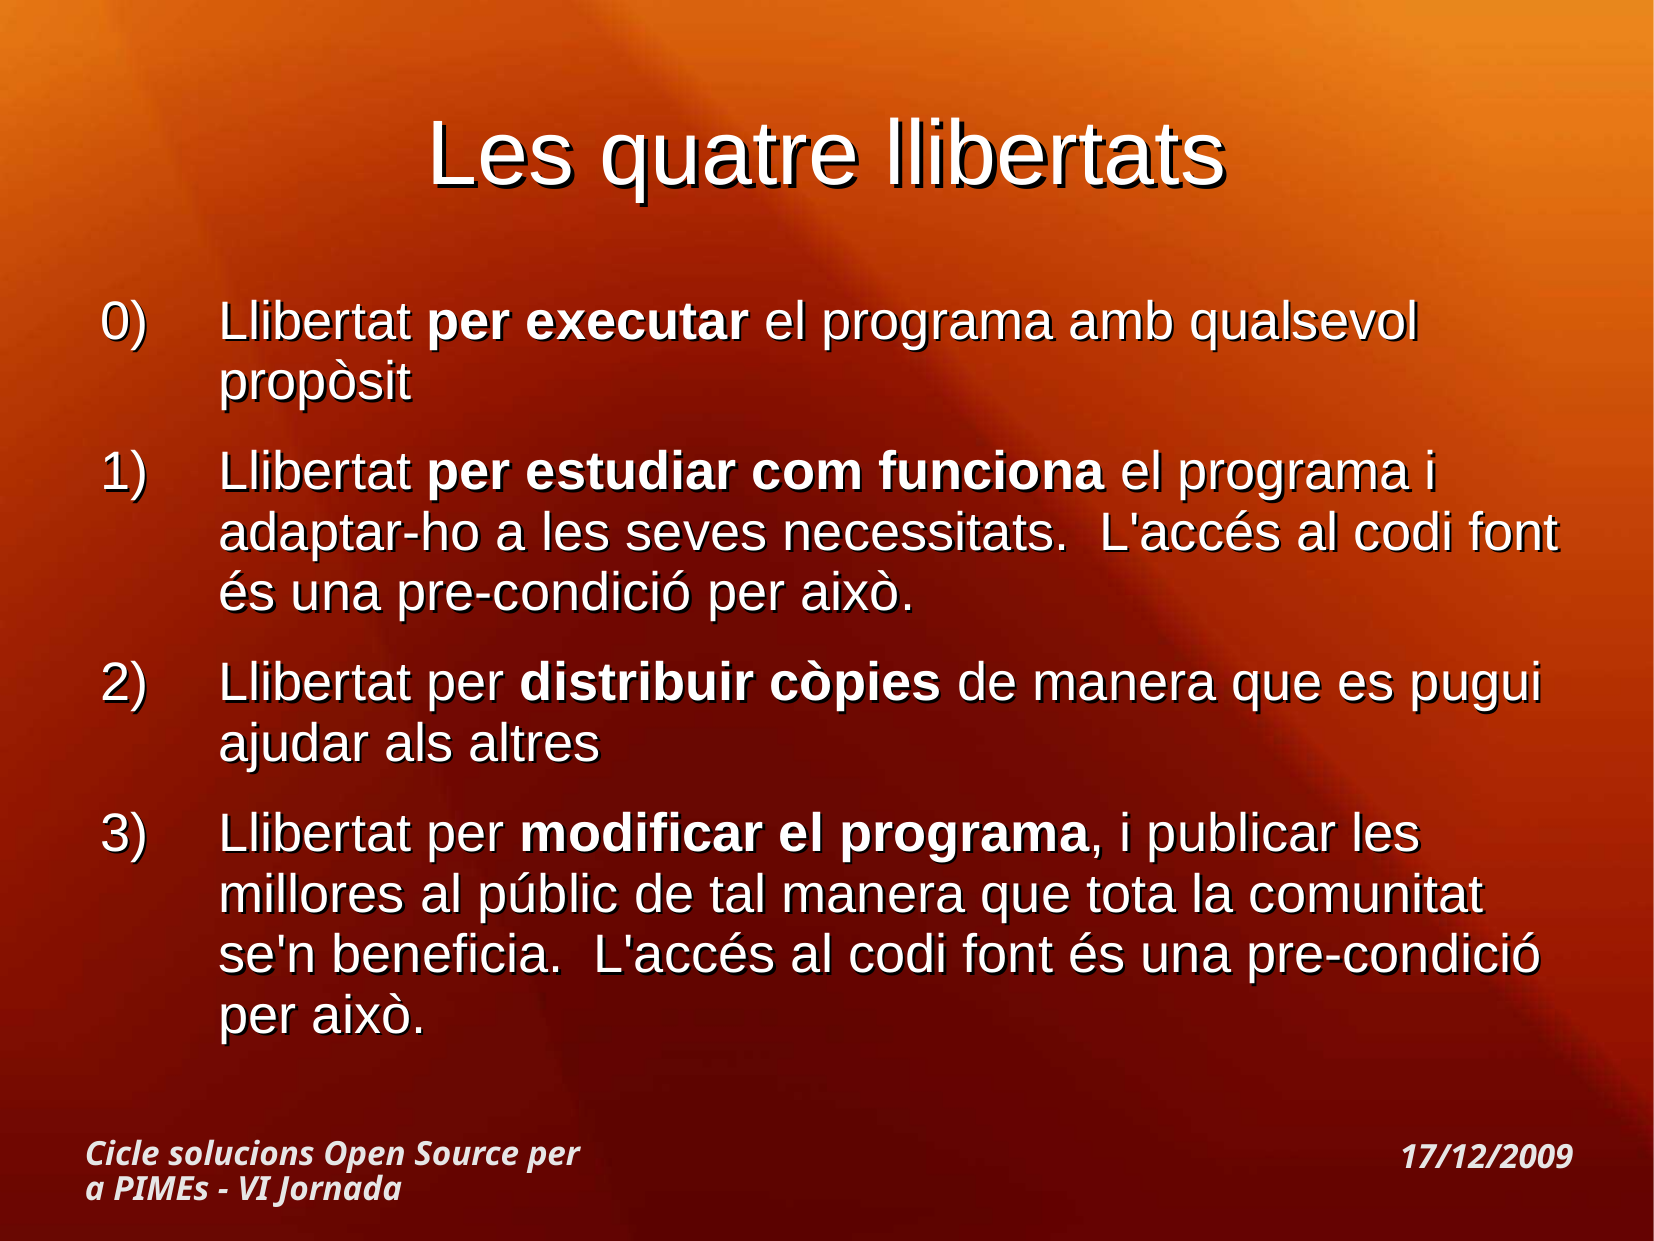

# Les quatre llibertats
Llibertat per executar el programa amb qualsevol propòsit
Llibertat per estudiar com funciona el programa i adaptar-ho a les seves necessitats. L'accés al codi font és una pre-condició per això.
Llibertat per distribuir còpies de manera que es pugui ajudar als altres
Llibertat per modificar el programa, i publicar les millores al públic de tal manera que tota la comunitat se'n beneficia. L'accés al codi font és una pre-condició per això.
Cicle solucions Open Source per a PIMEs - VI Jornada
17/12/2009